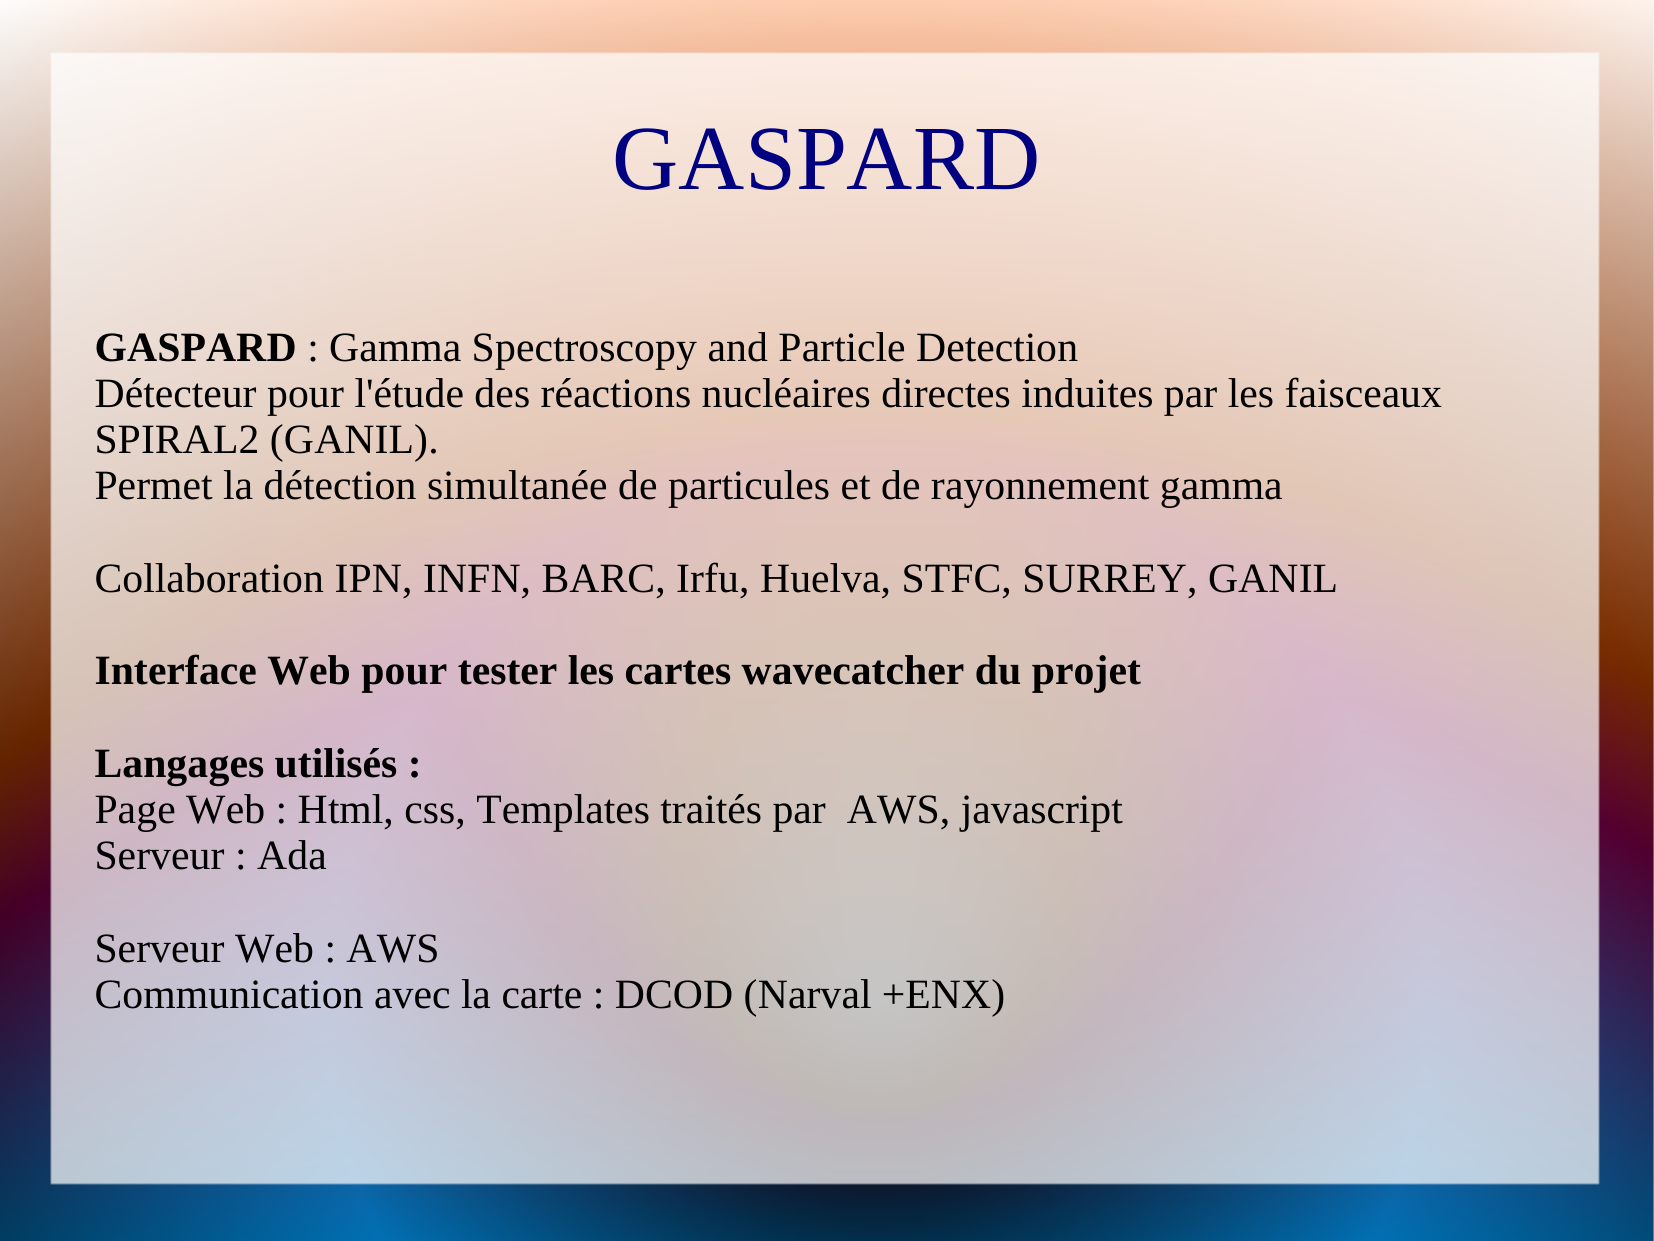

# GASPARD
GASPARD : Gamma Spectroscopy and Particle Detection
Détecteur pour l'étude des réactions nucléaires directes induites par les faisceaux SPIRAL2 (GANIL).
Permet la détection simultanée de particules et de rayonnement gamma
Collaboration IPN, INFN, BARC, Irfu, Huelva, STFC, SURREY, GANIL
Interface Web pour tester les cartes wavecatcher du projet
Langages utilisés :
Page Web : Html, css, Templates traités par AWS, javascript
Serveur : Ada
Serveur Web : AWS
Communication avec la carte : DCOD (Narval +ENX)